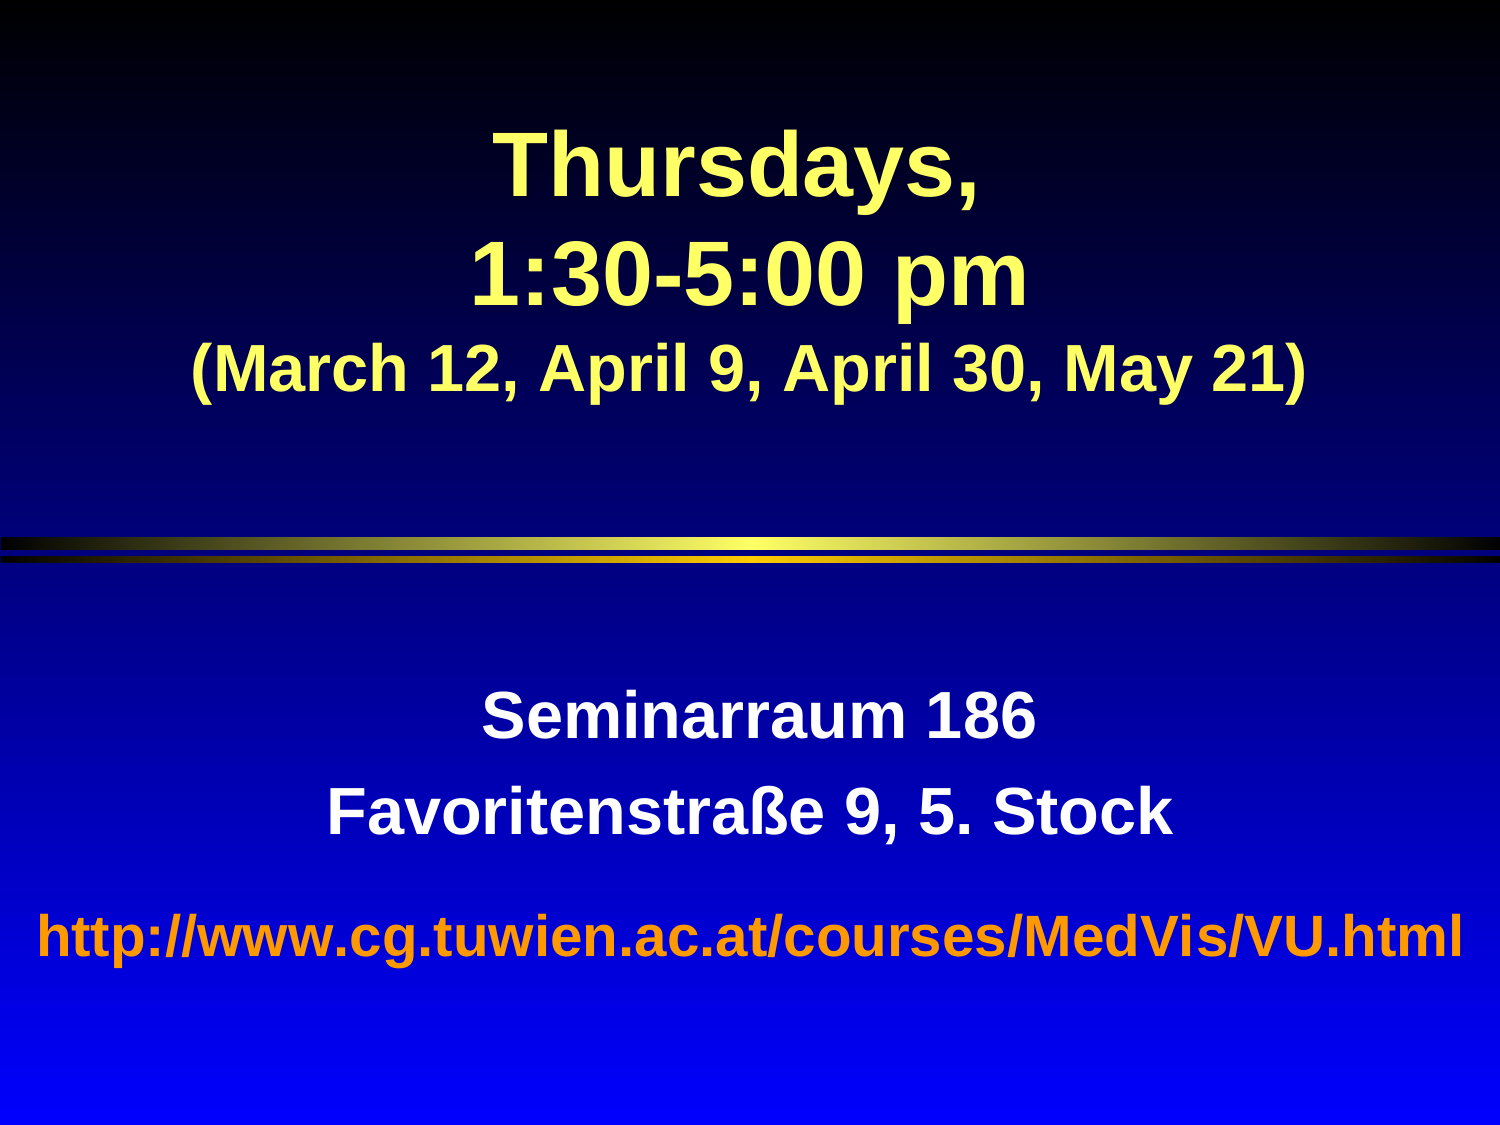

# Thursdays, 1:30-5:00 pm (March 12, April 9, April 30, May 21)
 Seminarraum 186
Favoritenstraße 9, 5. Stock
http://www.cg.tuwien.ac.at/courses/MedVis/VU.html